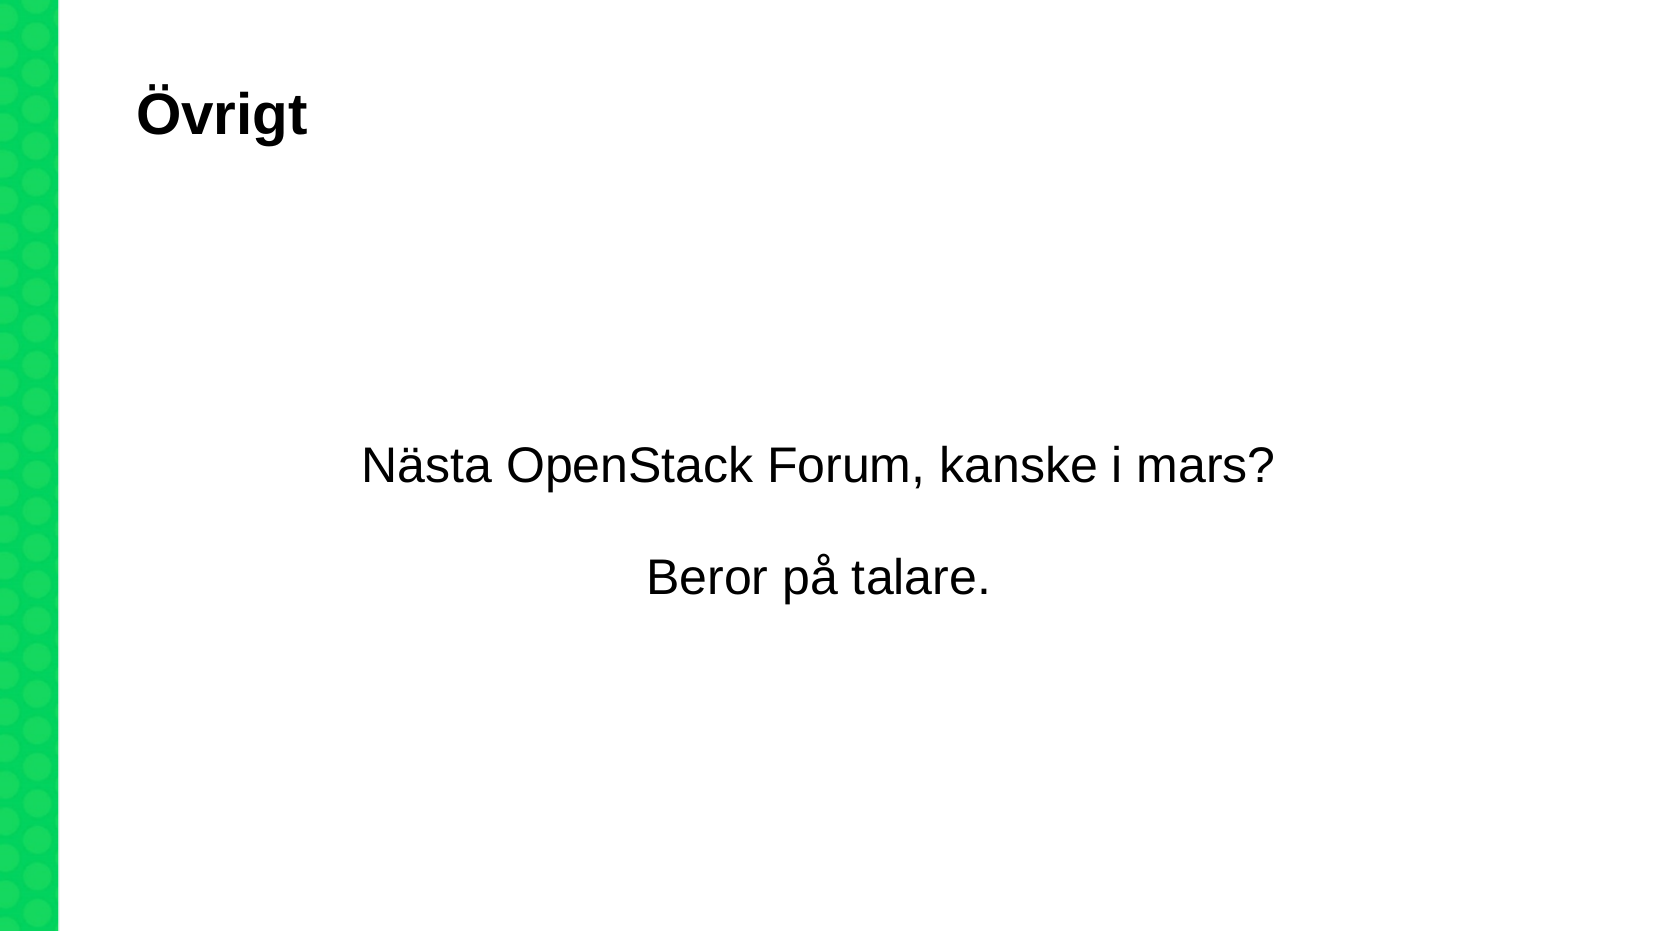

# Övrigt
Nästa OpenStack Forum, kanske i mars?
Beror på talare.